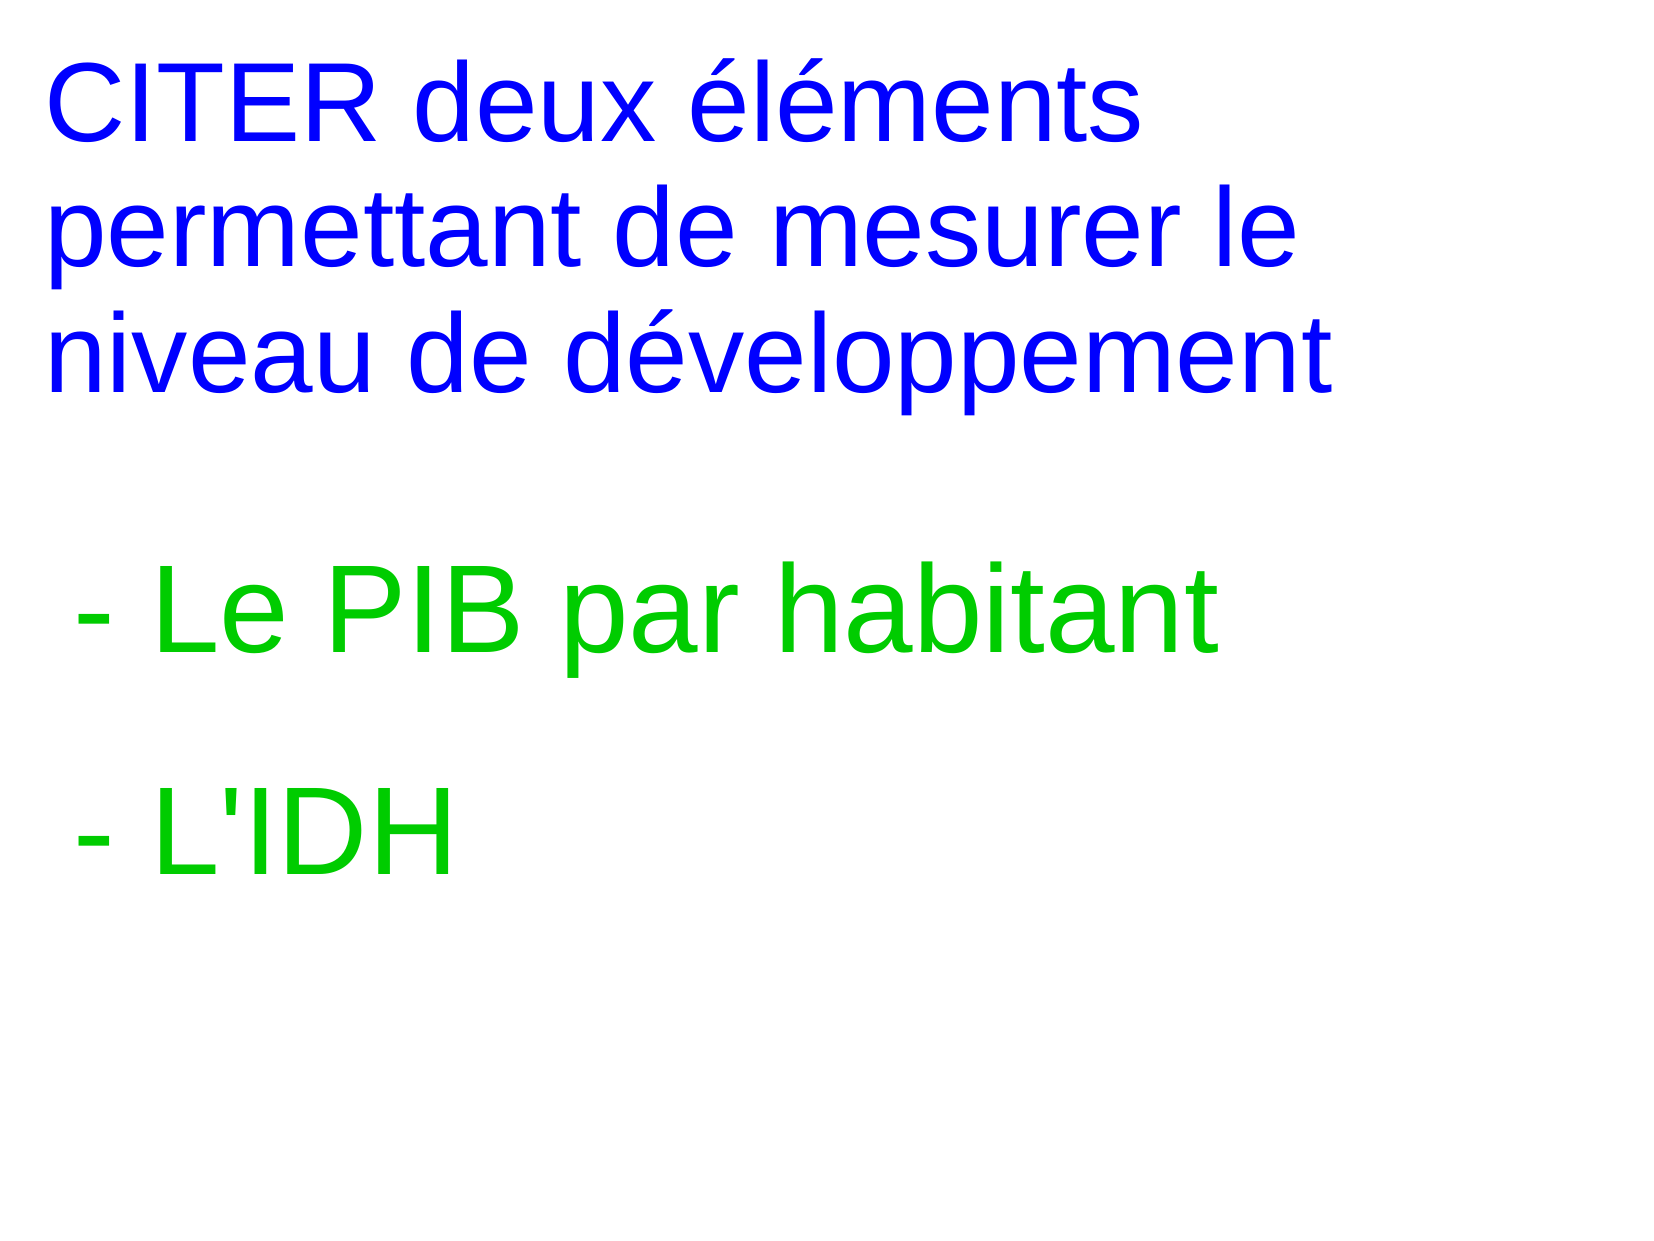

CITER deux éléments permettant de mesurer le niveau de développement
- Le PIB par habitant
- L'IDH